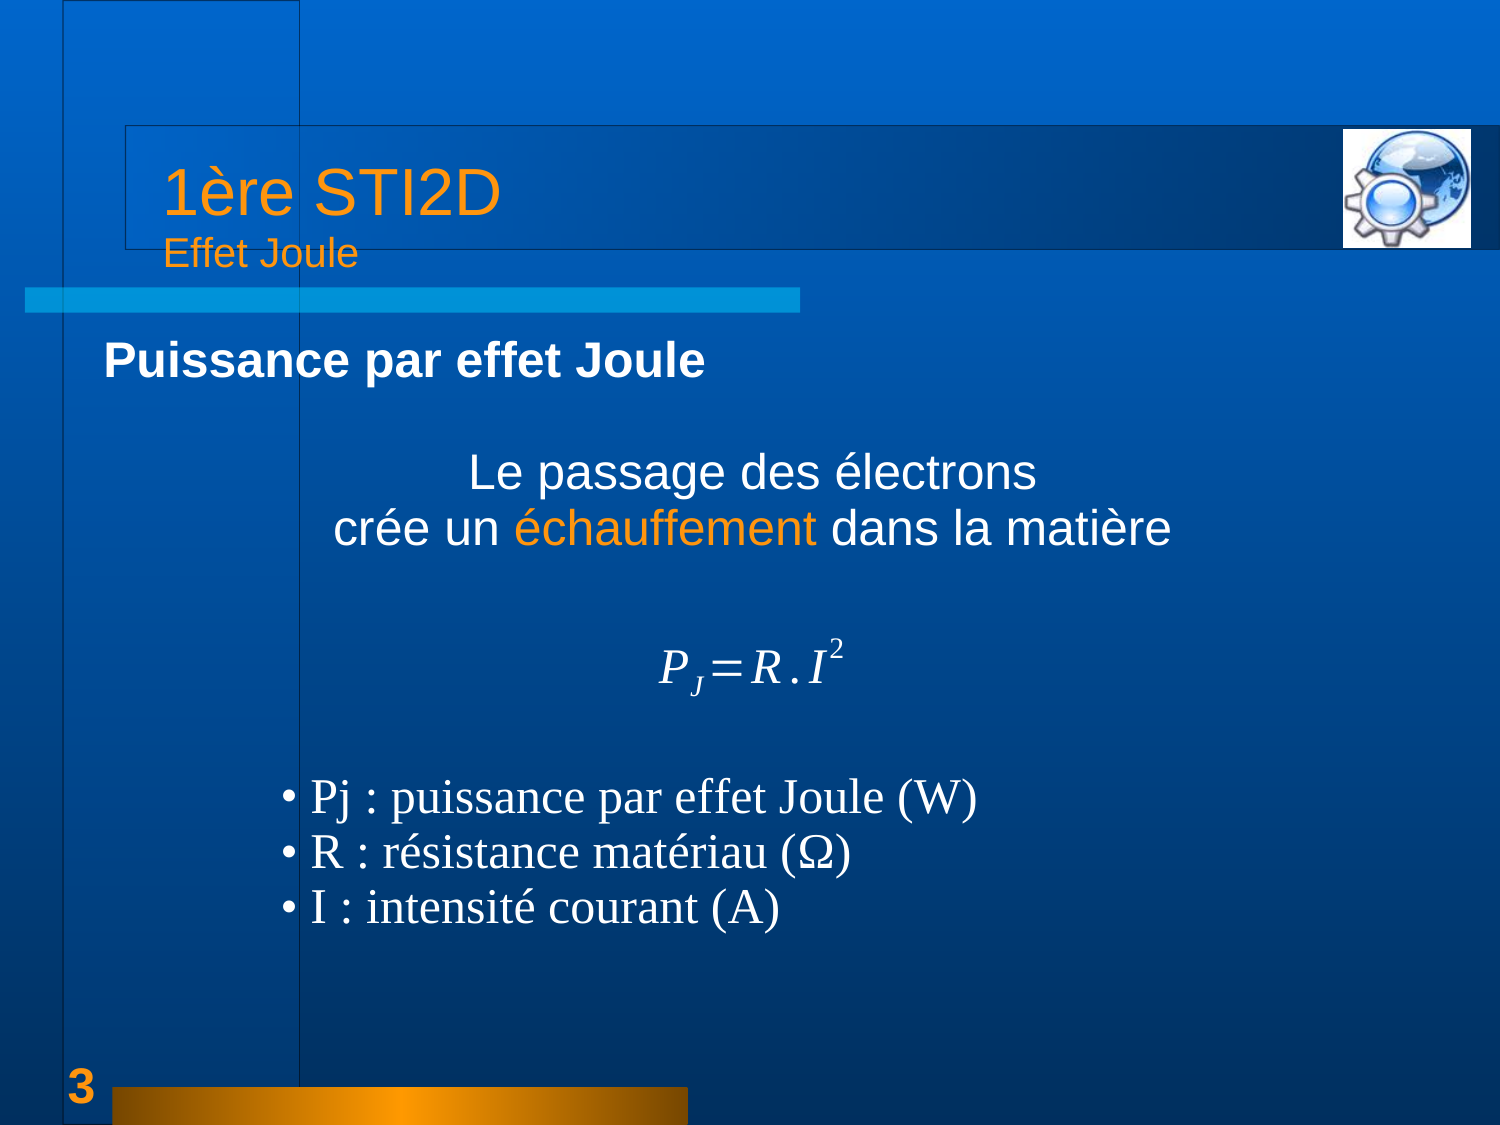

Puissance par effet Joule
Le passage des électrons
crée un échauffement dans la matière
 Pj : puissance par effet Joule (W)
 R : résistance matériau (Ω)
 I : intensité courant (A)